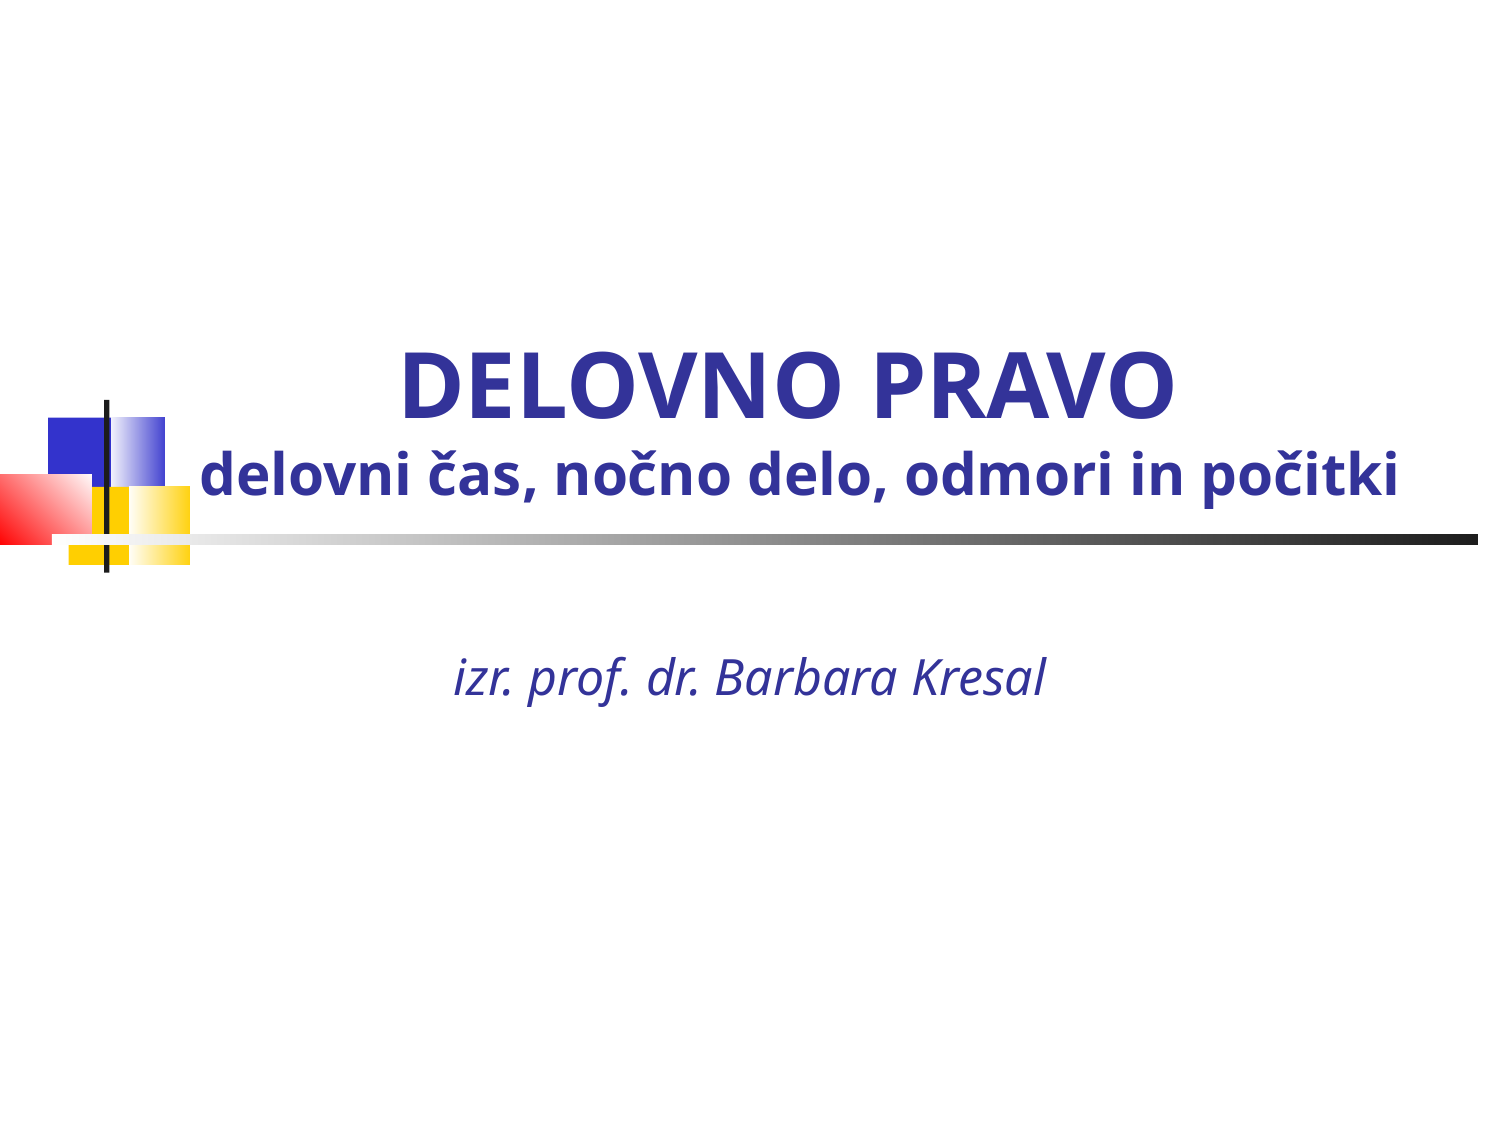

# DELOVNO PRAVO delovni čas, nočno delo, odmori in počitki
izr. prof. dr. Barbara Kresal